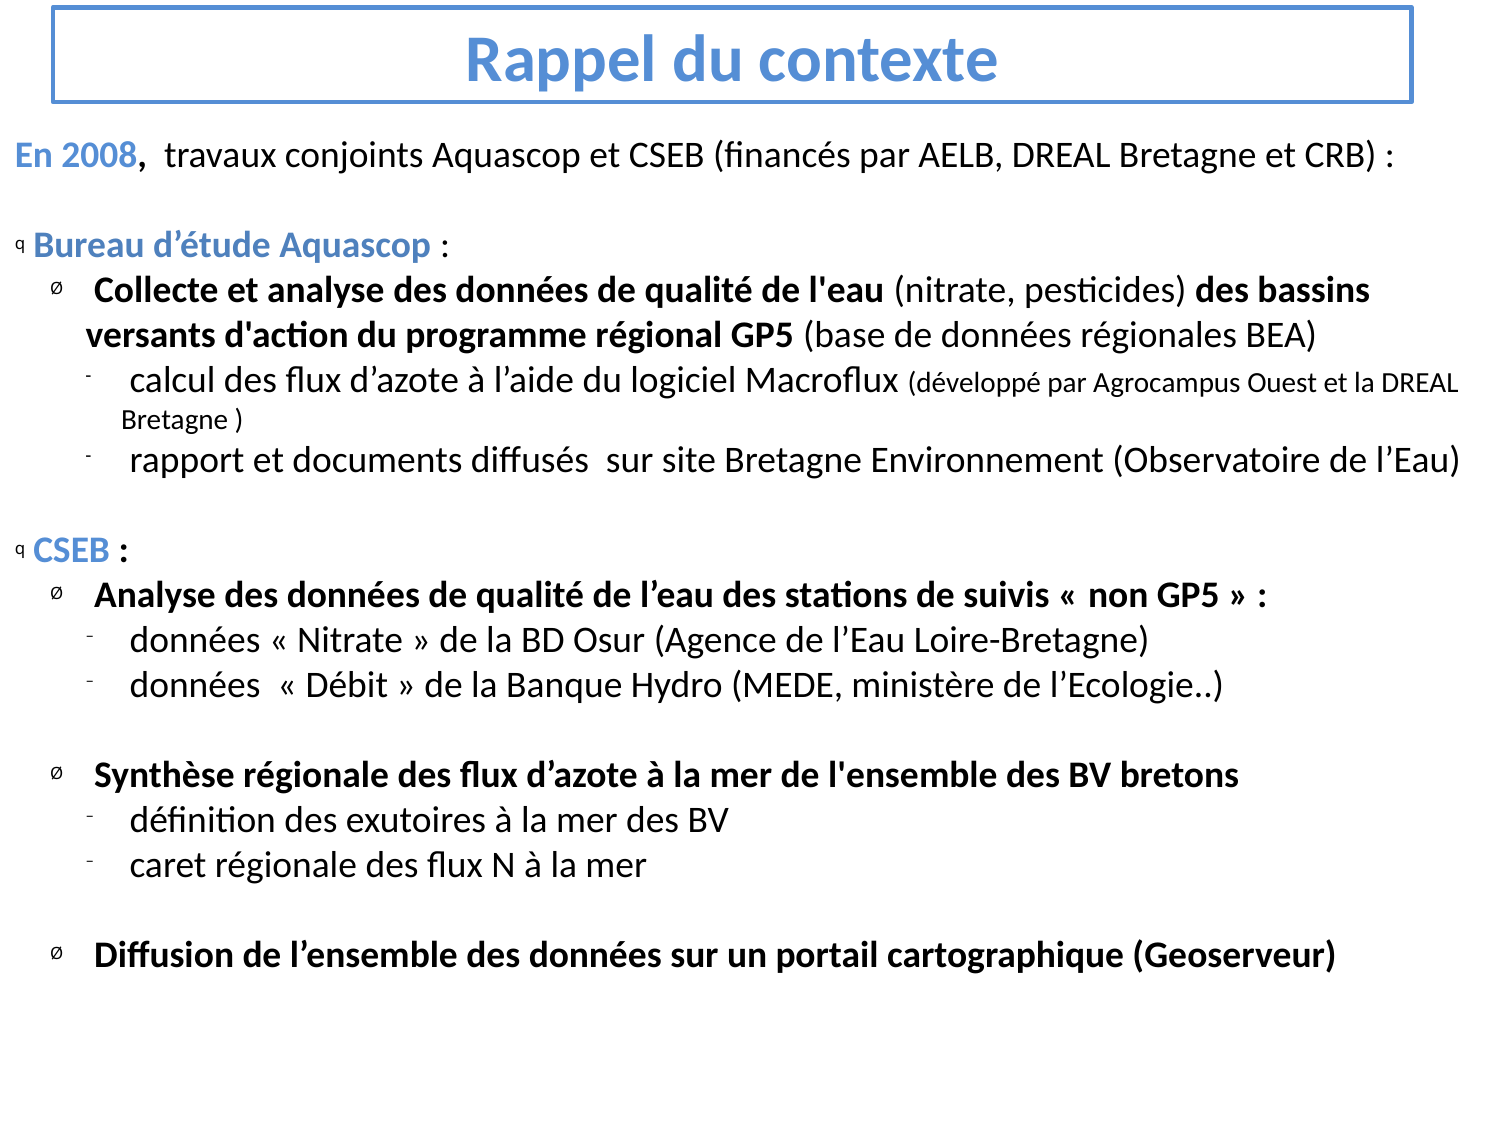

Rappel du contexte
En 2008, travaux conjoints Aquascop et CSEB (financés par AELB, DREAL Bretagne et CRB) :
 Bureau d’étude Aquascop :
 Collecte et analyse des données de qualité de l'eau (nitrate, pesticides) des bassins versants d'action du programme régional GP5 (base de données régionales BEA)
 calcul des flux d’azote à l’aide du logiciel Macroflux (développé par Agrocampus Ouest et la DREAL Bretagne )
 rapport et documents diffusés sur site Bretagne Environnement (Observatoire de l’Eau)
 CSEB :
 Analyse des données de qualité de l’eau des stations de suivis « non GP5 » :
 données « Nitrate » de la BD Osur (Agence de l’Eau Loire-Bretagne)
 données « Débit » de la Banque Hydro (MEDE, ministère de l’Ecologie..)
 Synthèse régionale des flux d’azote à la mer de l'ensemble des BV bretons
 définition des exutoires à la mer des BV
 caret régionale des flux N à la mer
 Diffusion de l’ensemble des données sur un portail cartographique (Geoserveur)